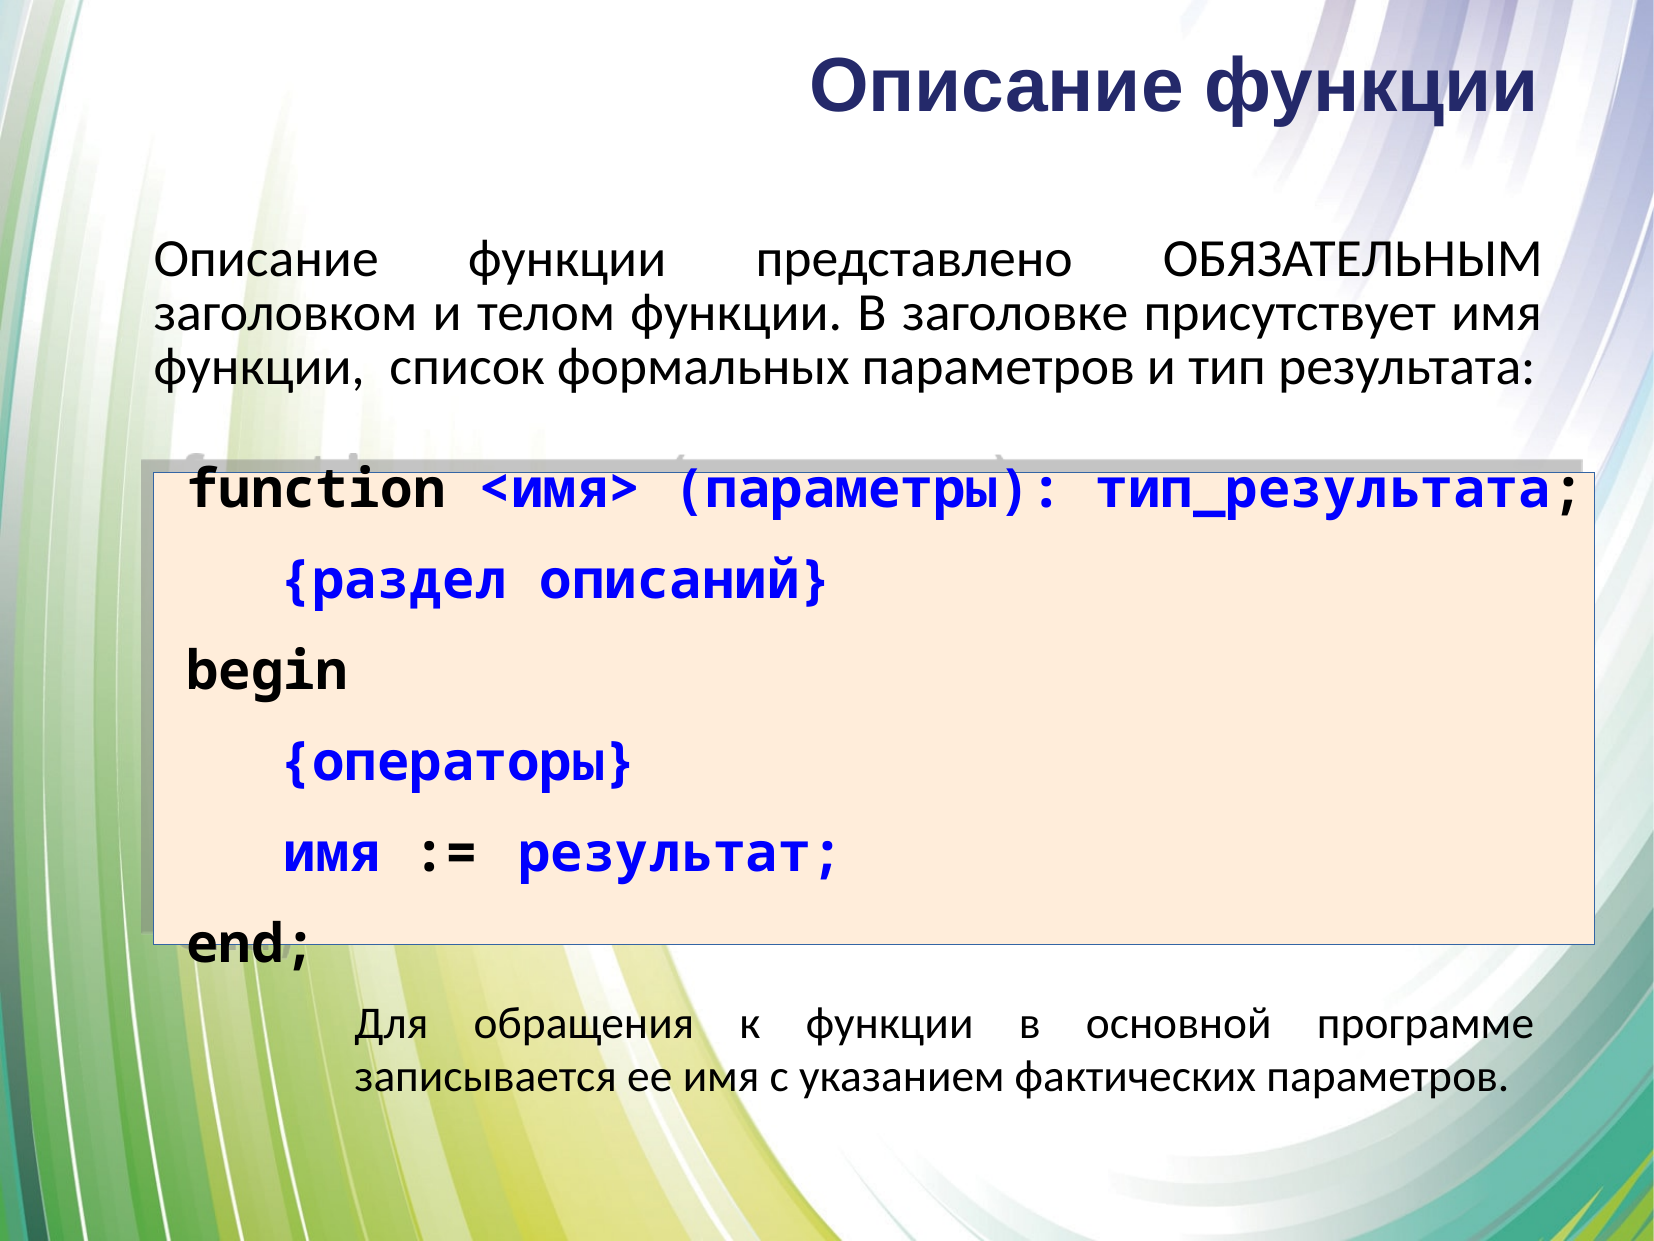

Описание функции
Описание функции представлено ОБЯЗАТЕЛЬНЫМ заголовком и телом функции. В заголовке присутствует имя функции, список формальных параметров и тип результата:
function <имя> (параметры): тип_результата;
{раздел описаний}
begin
{операторы}
 имя :=	 результат;
end;
Для обращения к функции в основной программе записывается ее имя с указанием фактических параметров.